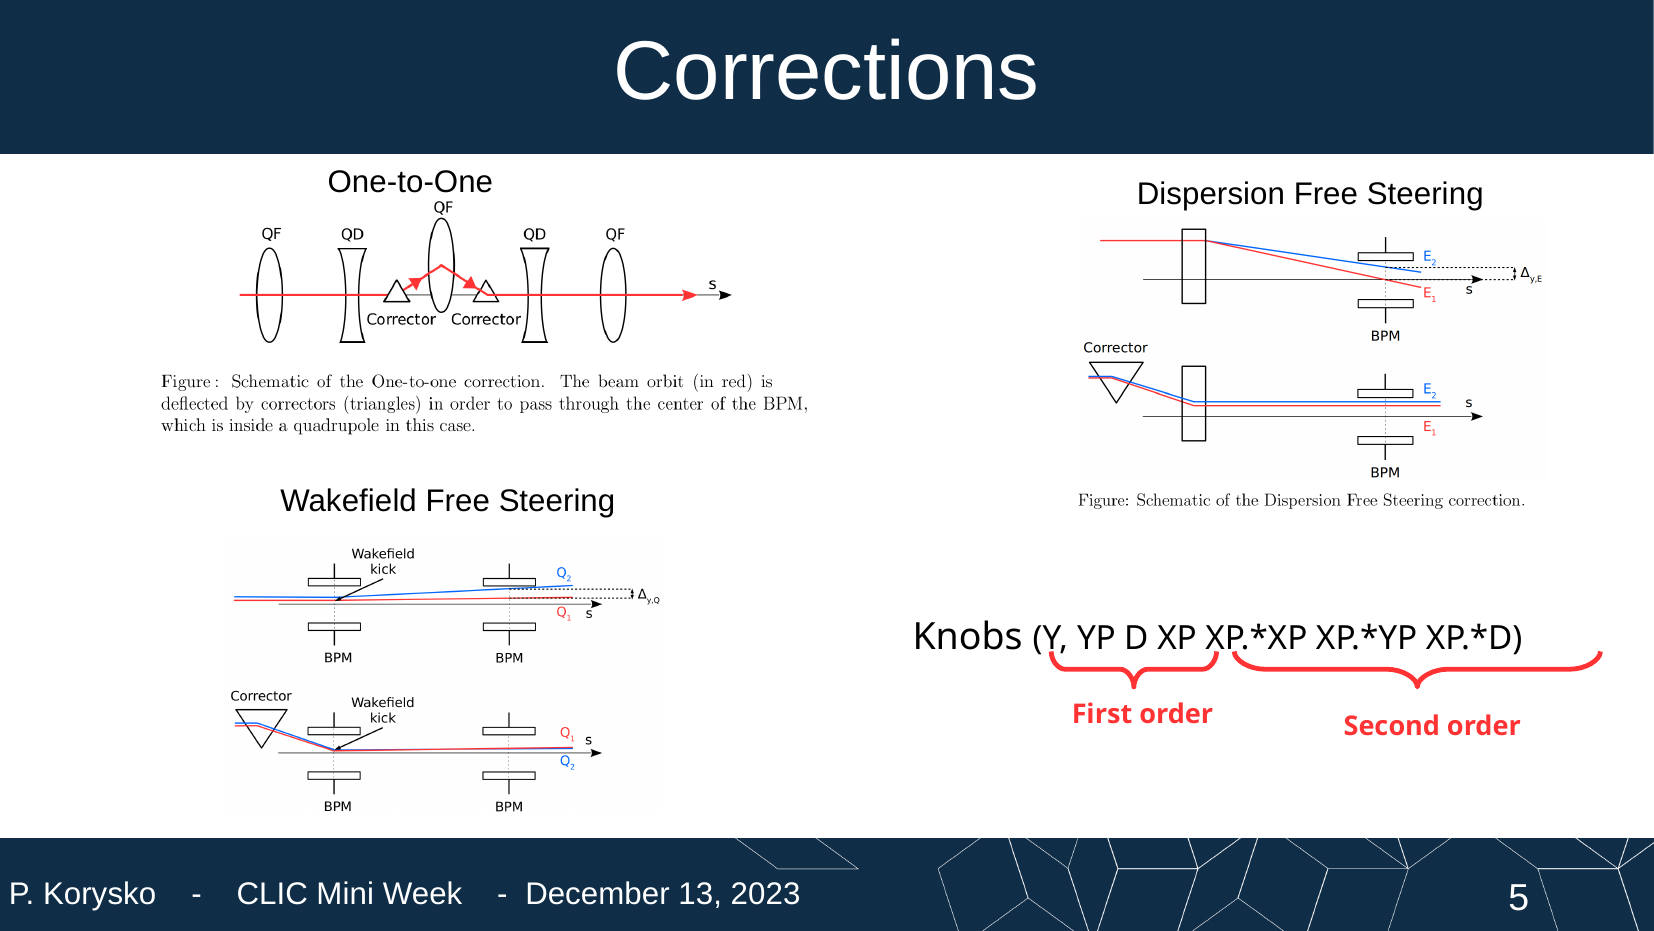

Corrections
One-to-One
Dispersion Free Steering
Wakefield Free Steering
Knobs (Y, YP D XP XP.*XP XP.*YP XP.*D)
First order
Second order
P. Korysko - CLIC Mini Week - December 13, 2023